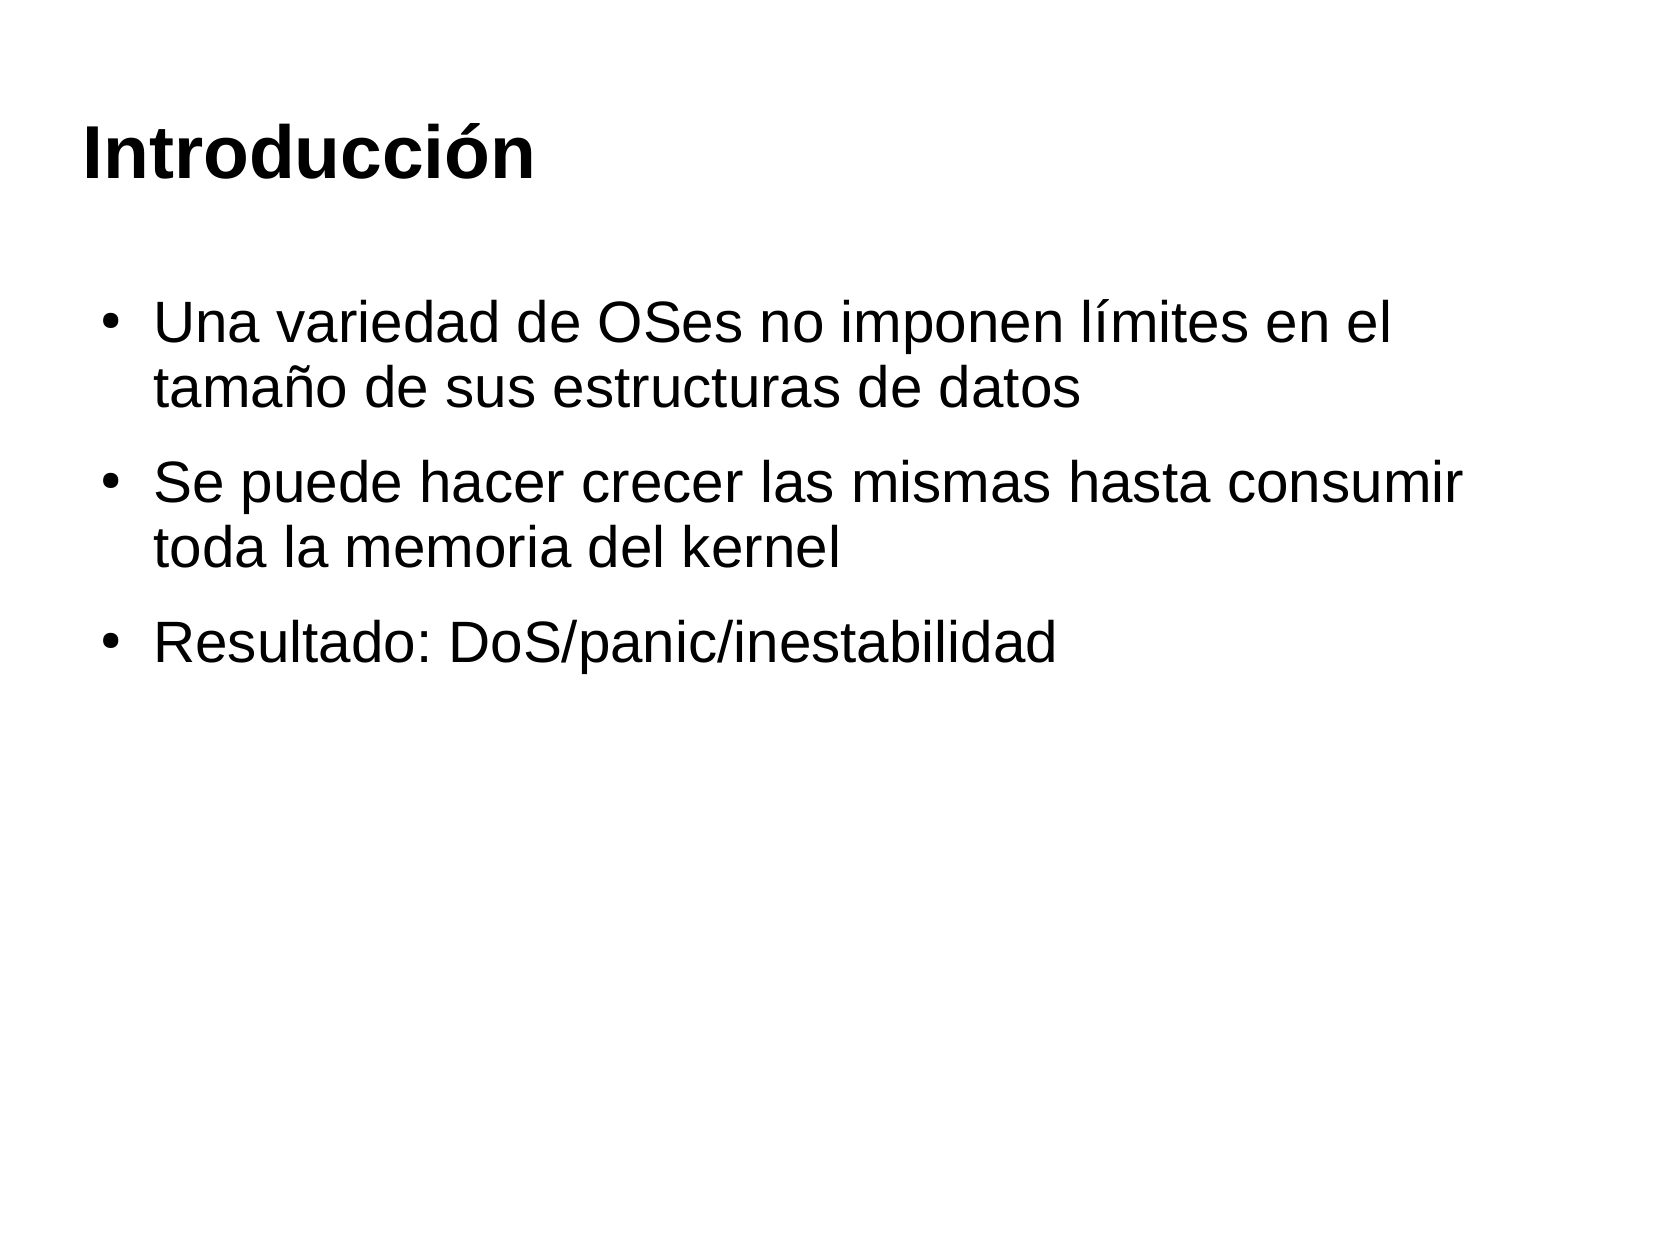

# Introducción
Una variedad de OSes no imponen límites en el tamaño de sus estructuras de datos
Se puede hacer crecer las mismas hasta consumir toda la memoria del kernel
Resultado: DoS/panic/inestabilidad